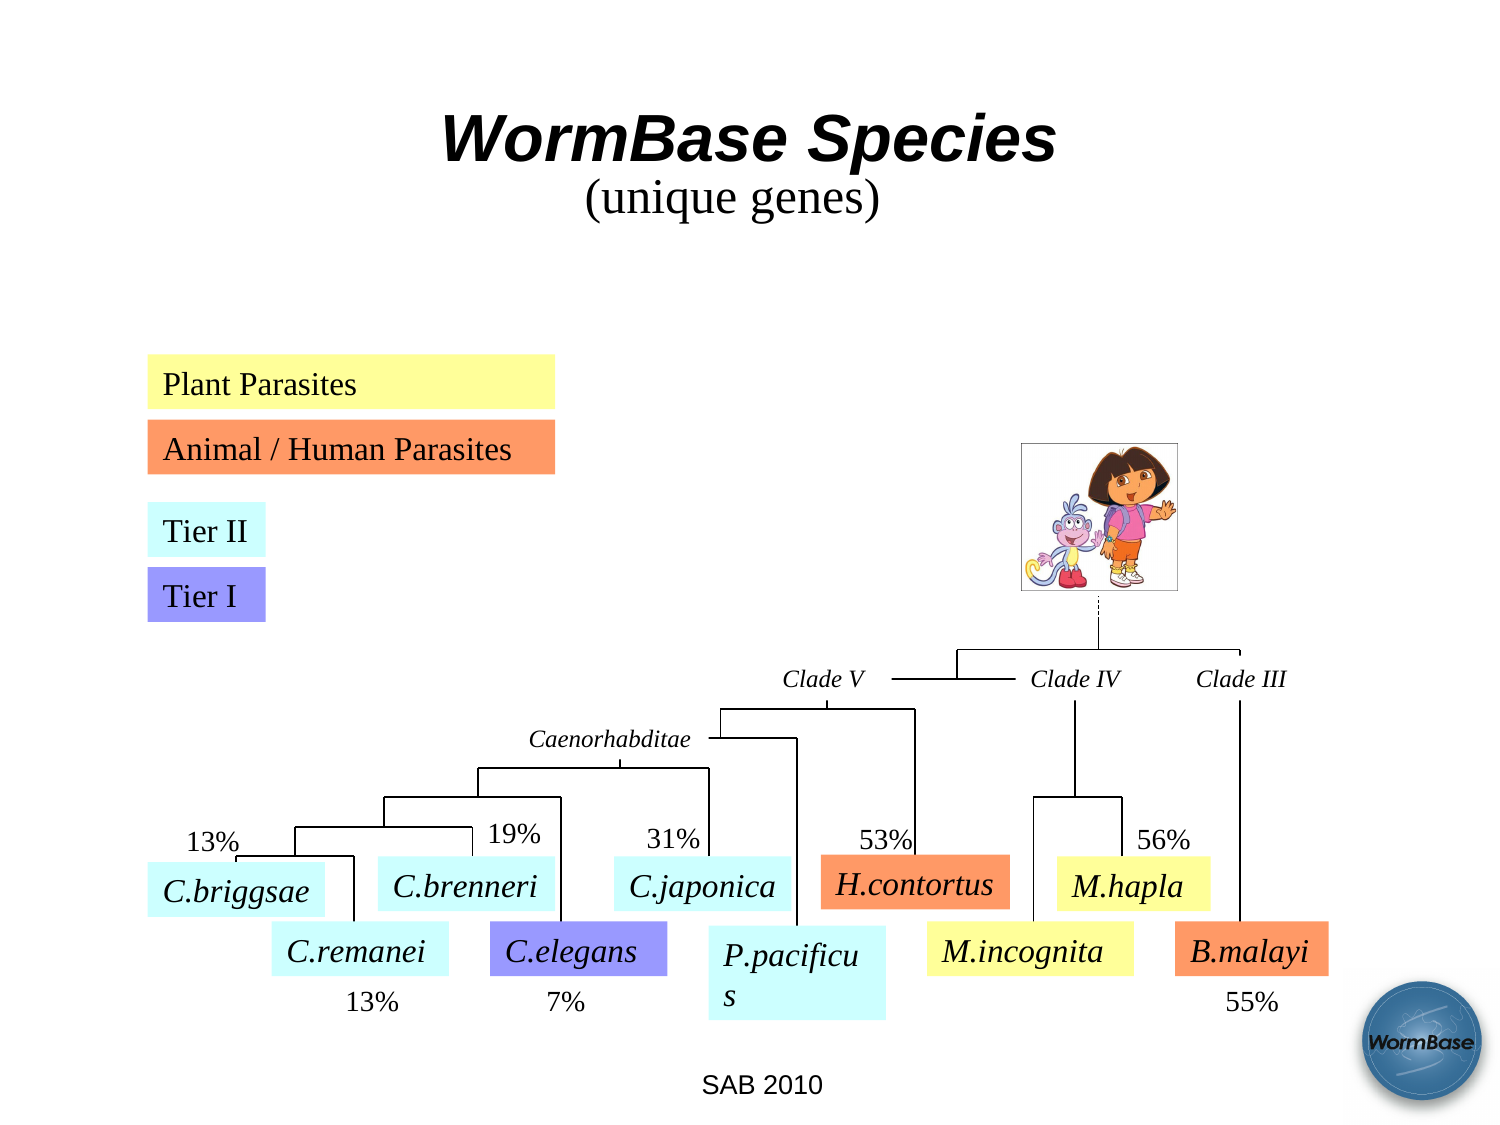

# WormBase Species
(unique genes)
Plant Parasites
Animal / Human Parasites
Tier II
Tier I
Clade V
Clade IV
Clade III
Caenorhabditae
19%
31%
53%
56%
13%
H.contortus
C.brenneri
C.japonica
M.hapla
C.briggsae
M.incognita
C.remanei
C.elegans
M.incognita
B.malayi
P.pacificus
50%
7%
55%
13%